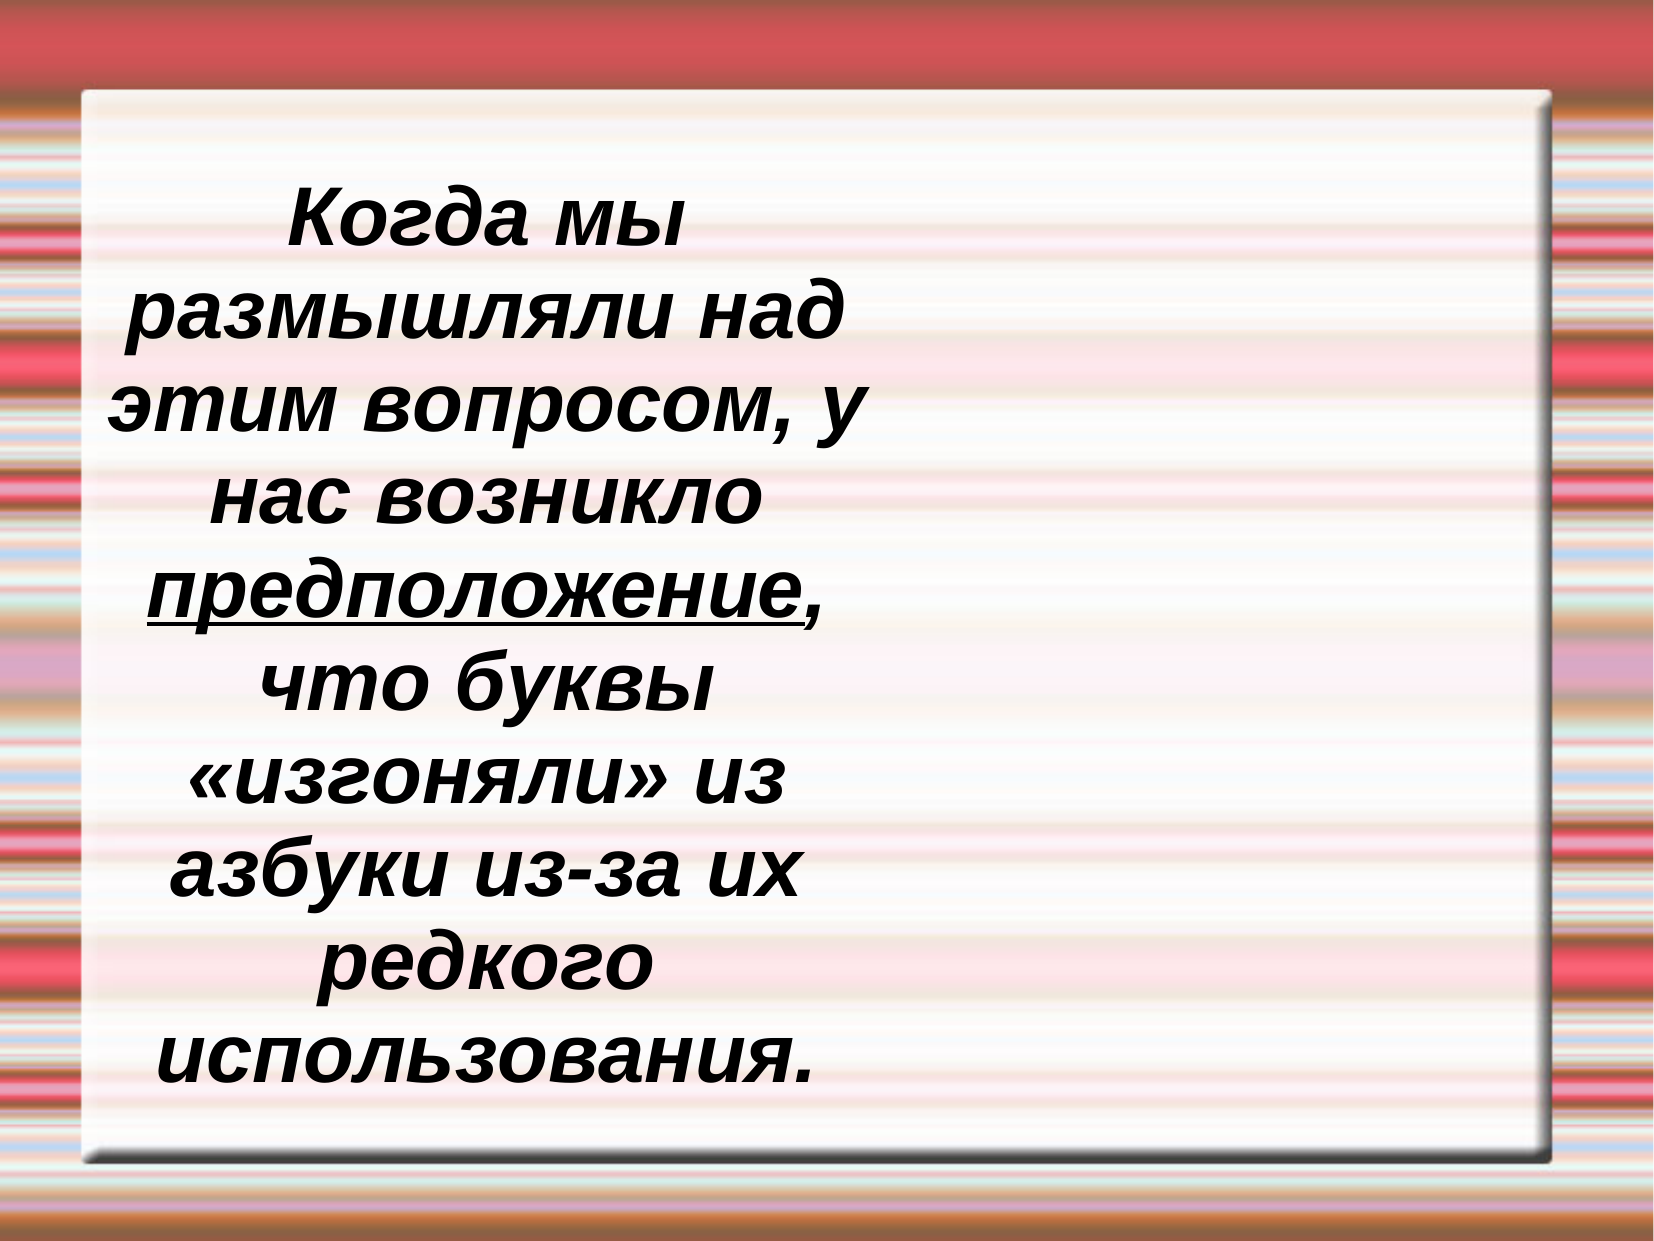

# Когда мы размышляли над этим вопросом, у нас возникло предположение, что буквы «изгоняли» из азбуки из-за их редкого использования.